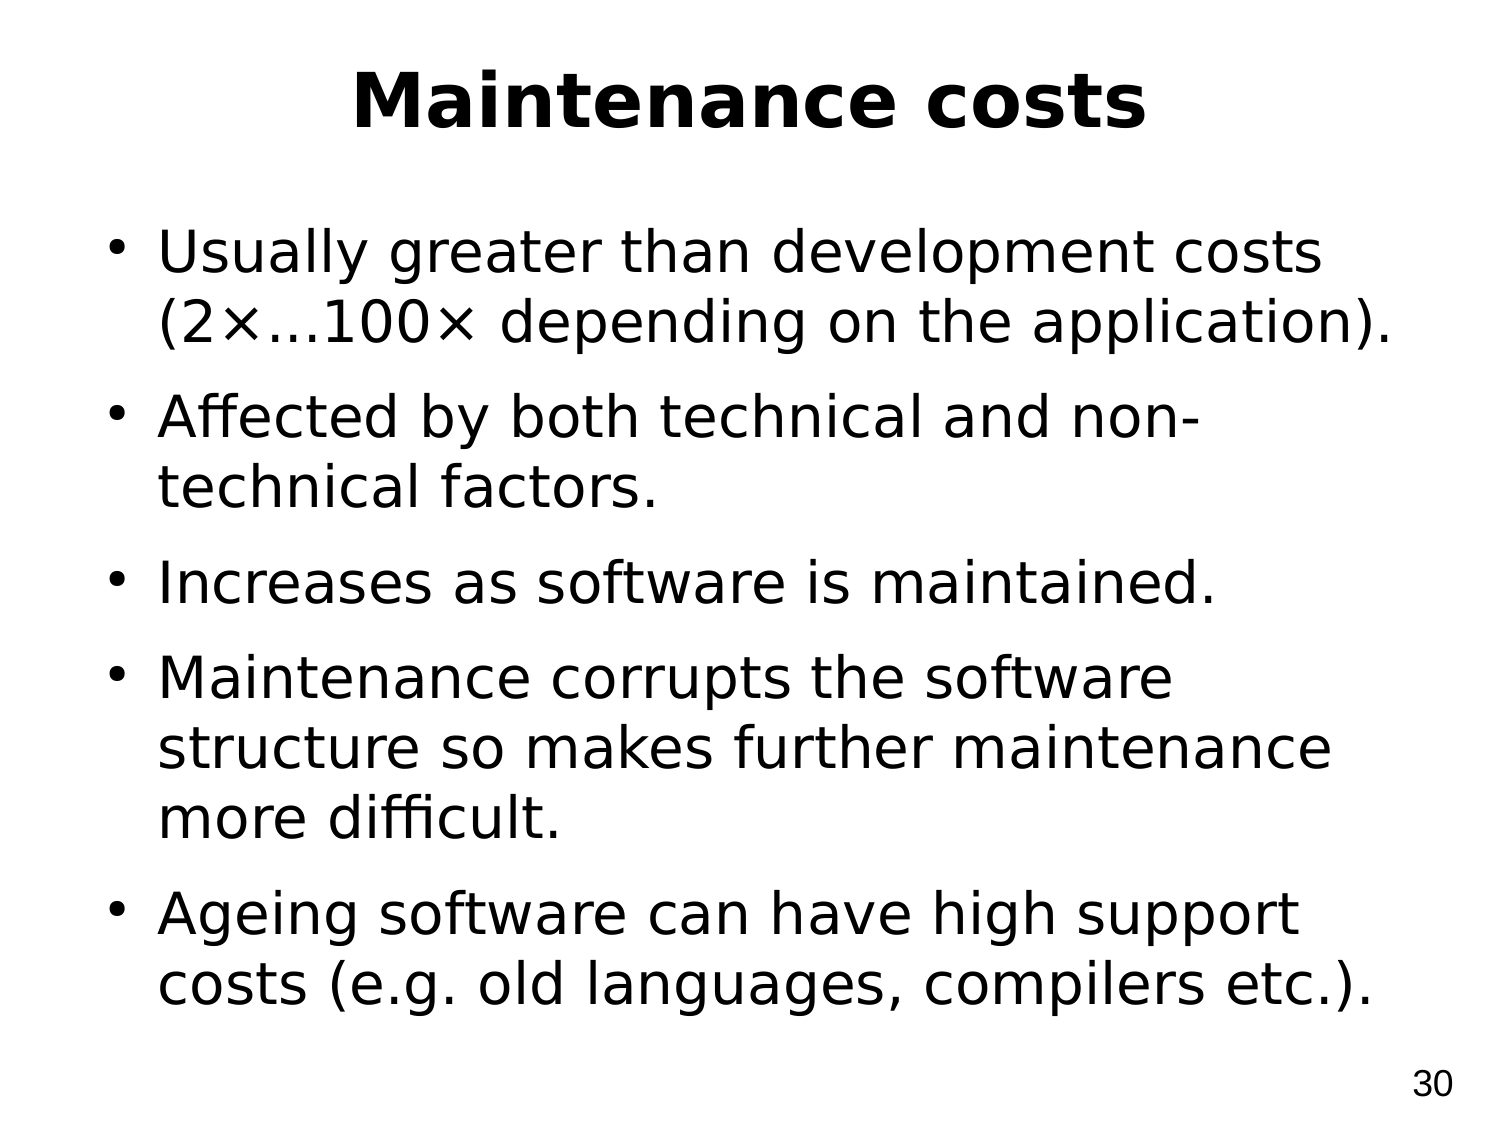

# Maintenance costs
Usually greater than development costs
(2×...100× depending on the application).
Affected by both technical and non-technical factors.
Increases as software is maintained.
Maintenance corrupts the software structure so makes further maintenance more difficult.
Ageing software can have high support costs (e.g. old languages, compilers etc.).